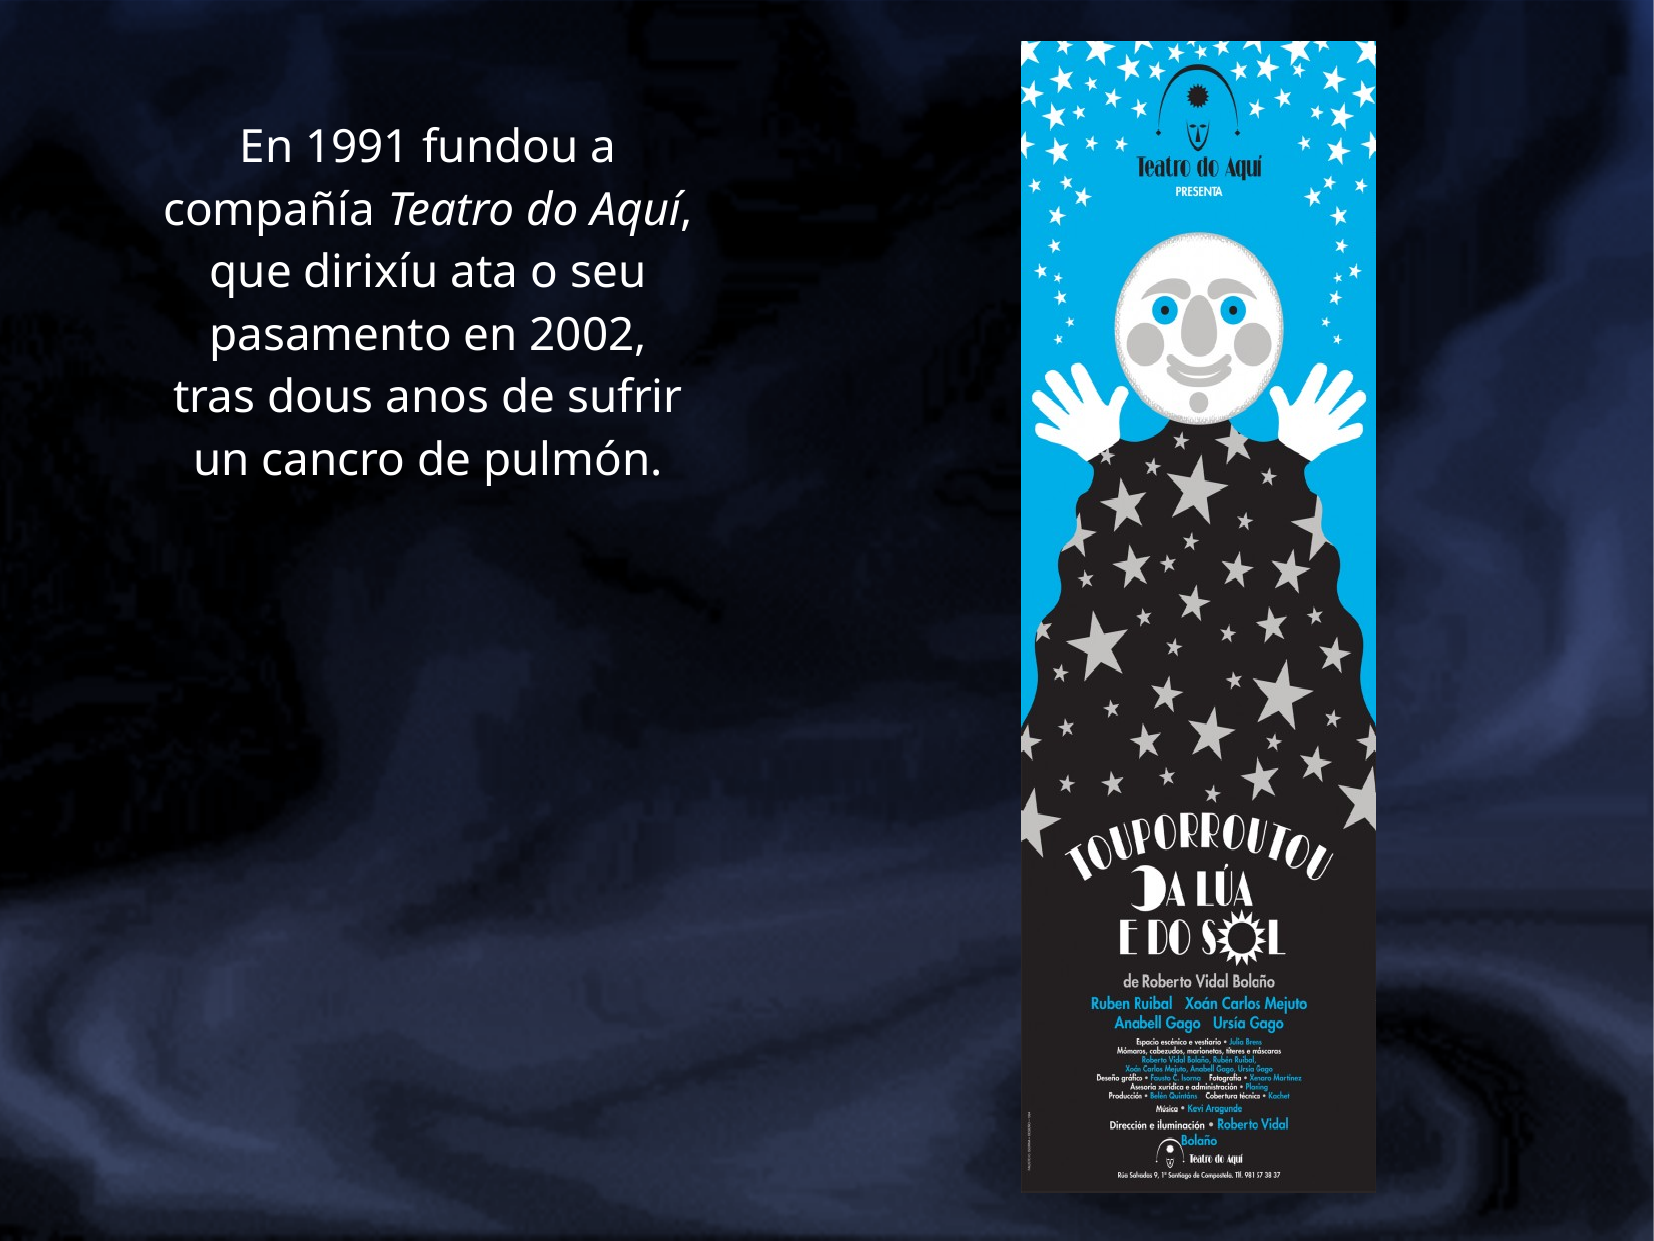

En 1991 fundou a compañía Teatro do Aquí, que dirixíu ata o seu pasamento en 2002, tras dous anos de sufrir un cancro de pulmón.